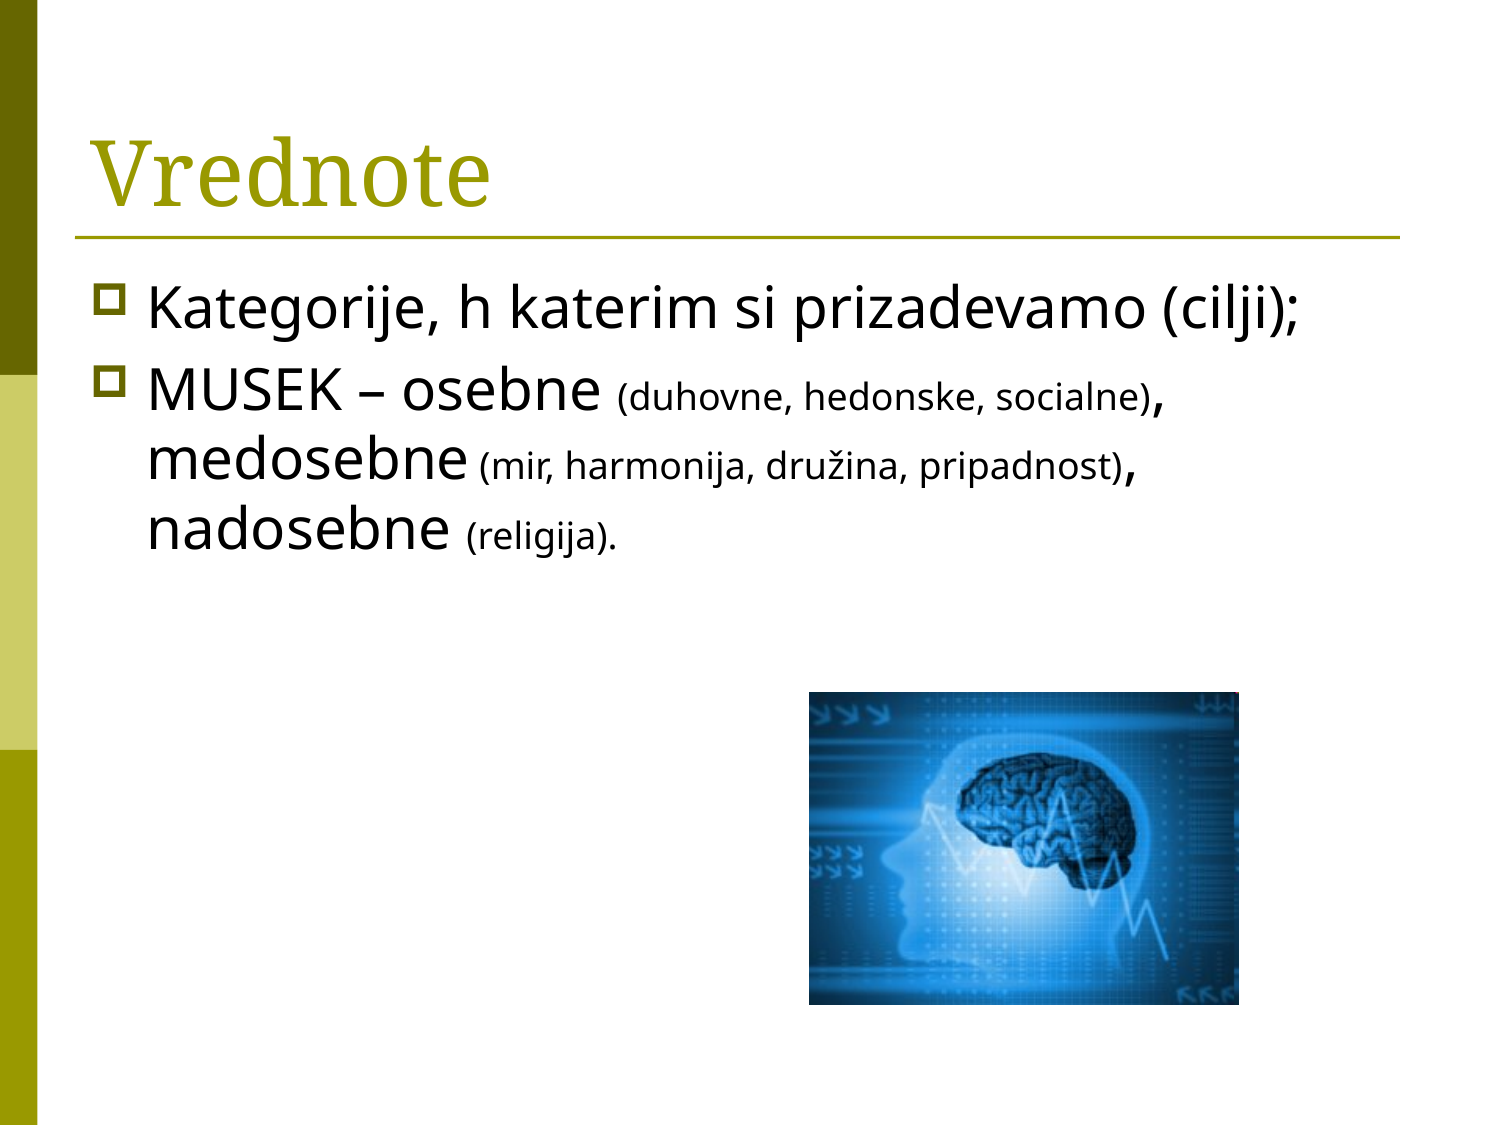

# Vrednote
Kategorije, h katerim si prizadevamo (cilji);
MUSEK – osebne (duhovne, hedonske, socialne), medosebne (mir, harmonija, družina, pripadnost), nadosebne (religija).